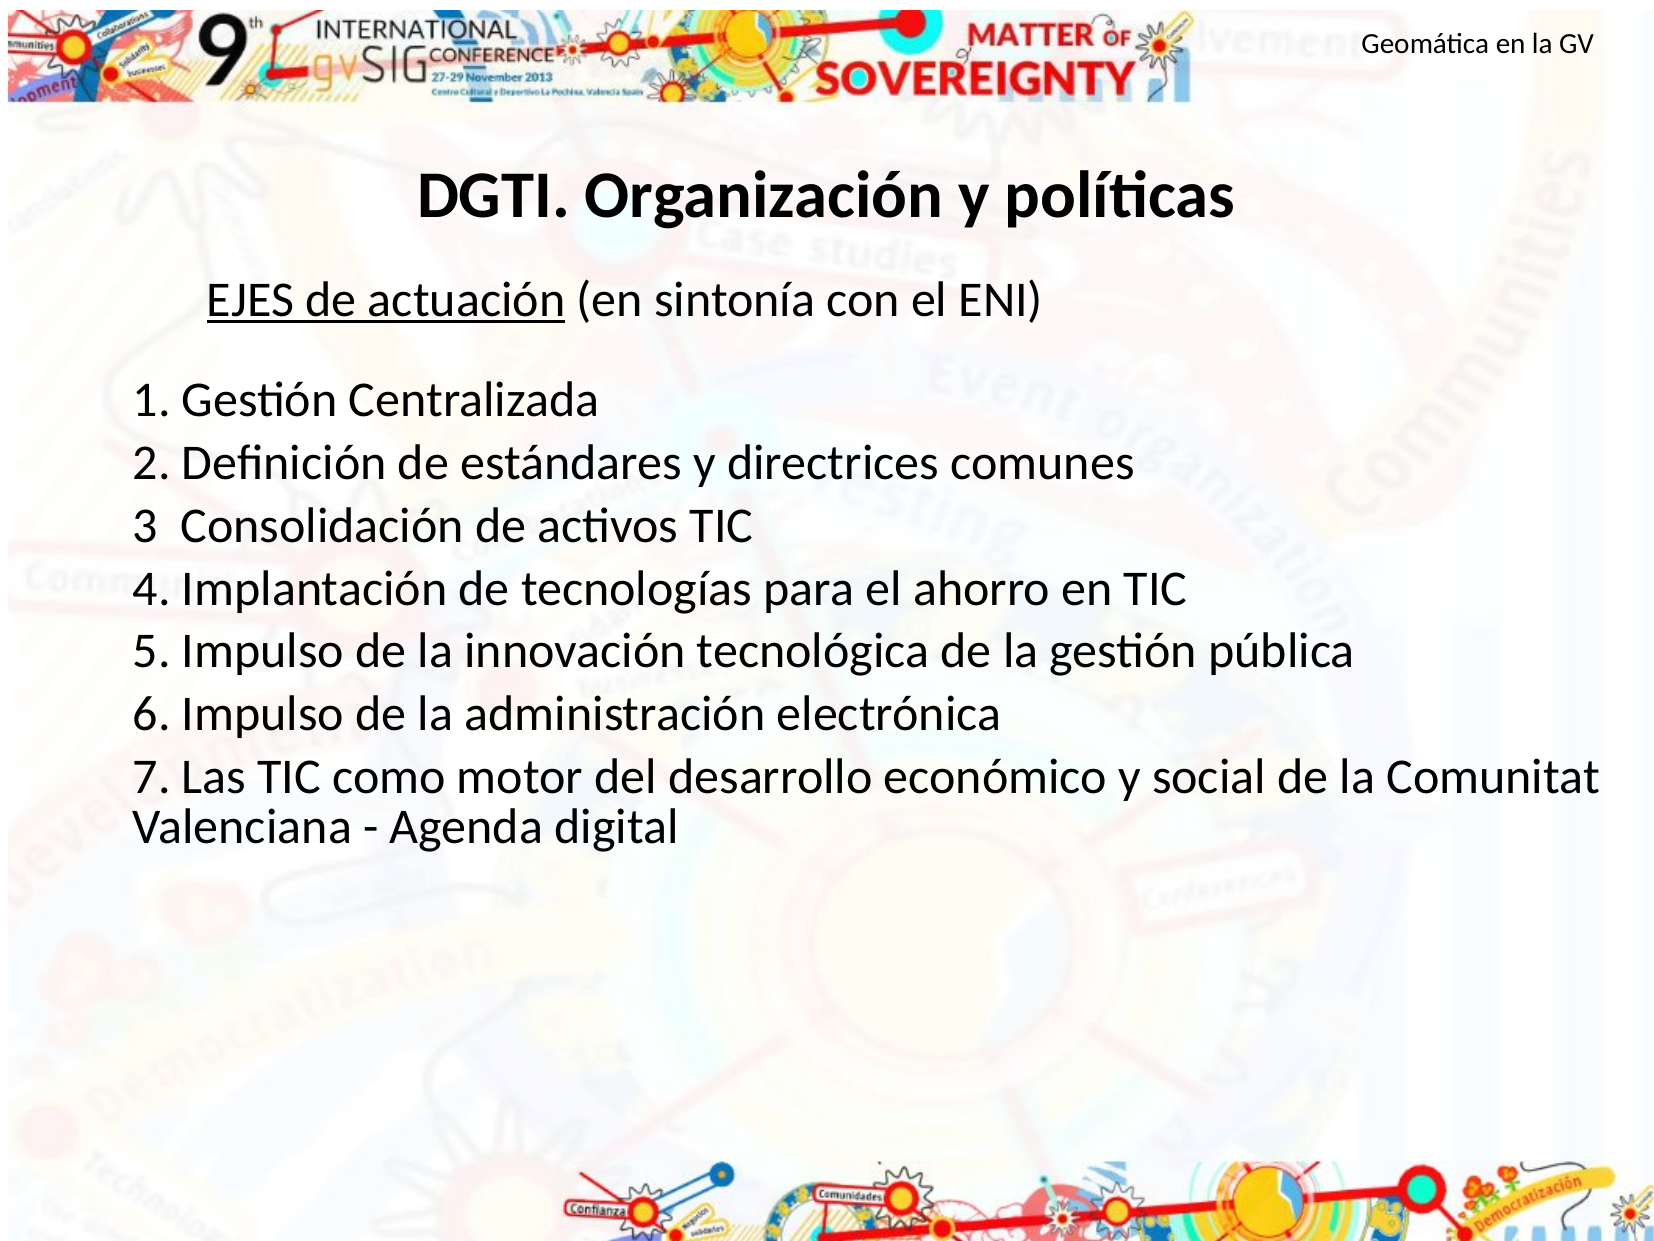

Geomática en la GV
# DGTI. Organización y políticas
	EJES de actuación (en sintonía con el ENI)
1. Gestión Centralizada
2. Definición de estándares y directrices comunes
3 Consolidación de activos TIC
4. Implantación de tecnologías para el ahorro en TIC
5. Impulso de la innovación tecnológica de la gestión pública
6. Impulso de la administración electrónica
7. Las TIC como motor del desarrollo económico y social de la Comunitat Valenciana - Agenda digital